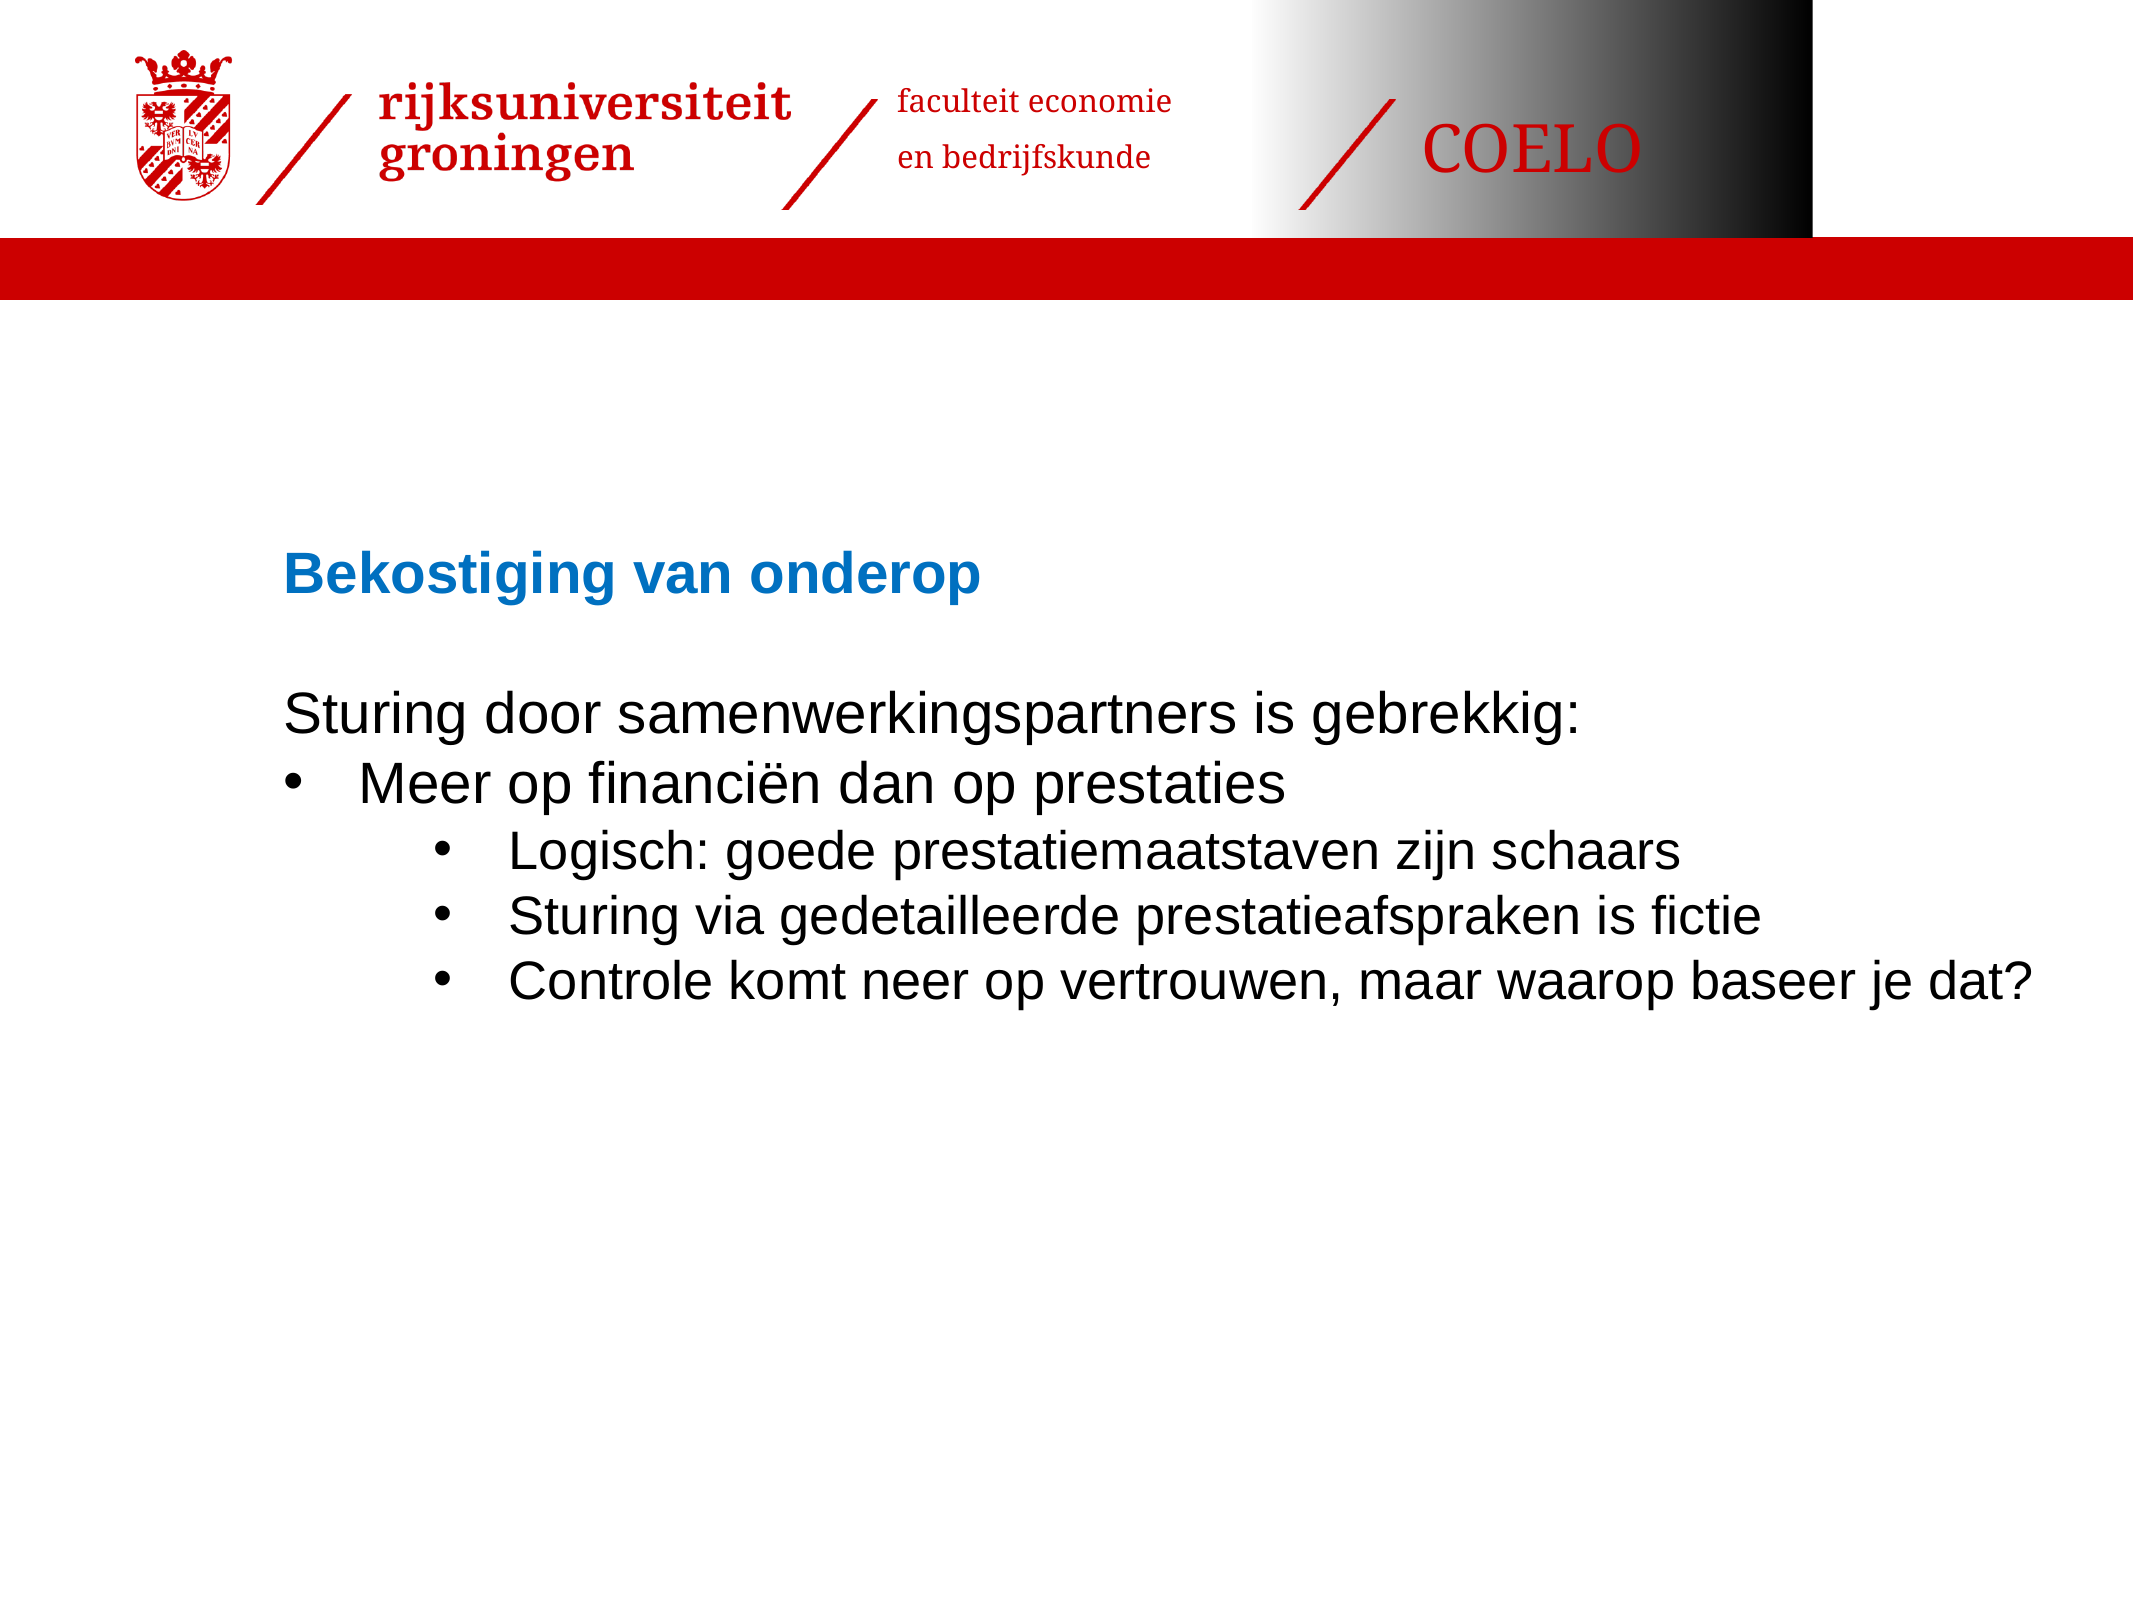

Bekostiging van onderop
Sturing door samenwerkingspartners is gebrekkig:
Meer op financiën dan op prestaties
Logisch: goede prestatiemaatstaven zijn schaars
Sturing via gedetailleerde prestatieafspraken is fictie
Controle komt neer op vertrouwen, maar waarop baseer je dat?